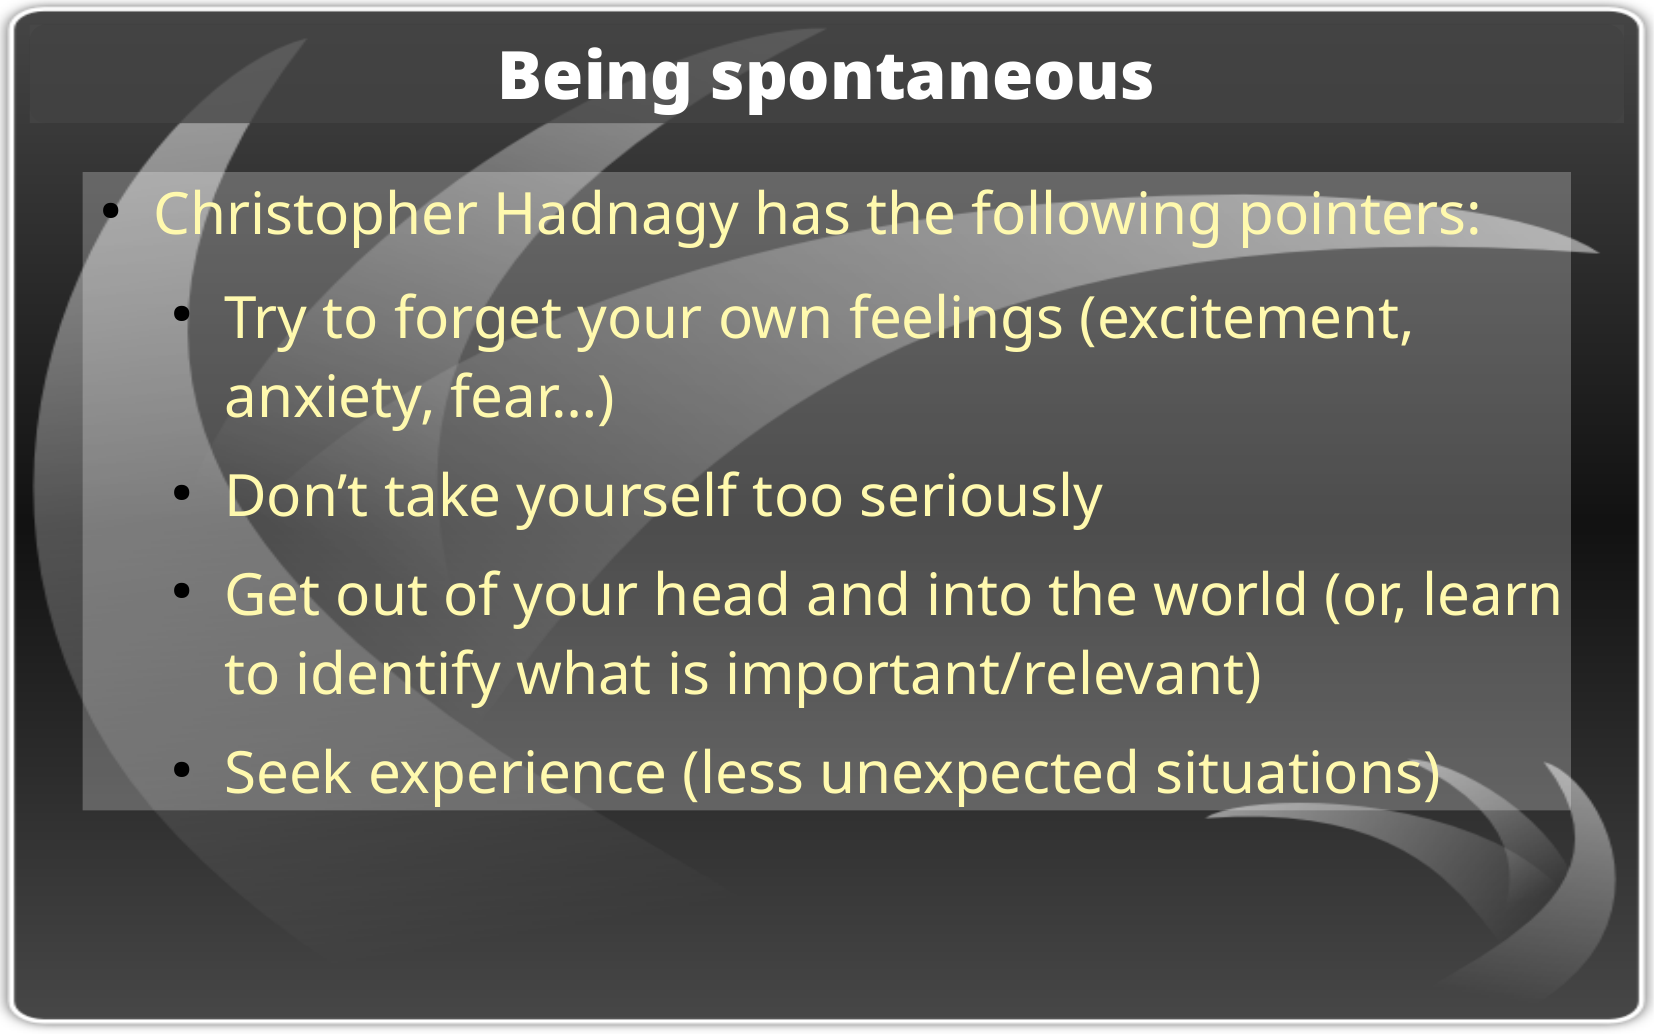

# Being spontaneous
Christopher Hadnagy has the following pointers:
Try to forget your own feelings (excitement, anxiety, fear…)
Don’t take yourself too seriously
Get out of your head and into the world (or, learn to identify what is important/relevant)
Seek experience (less unexpected situations)